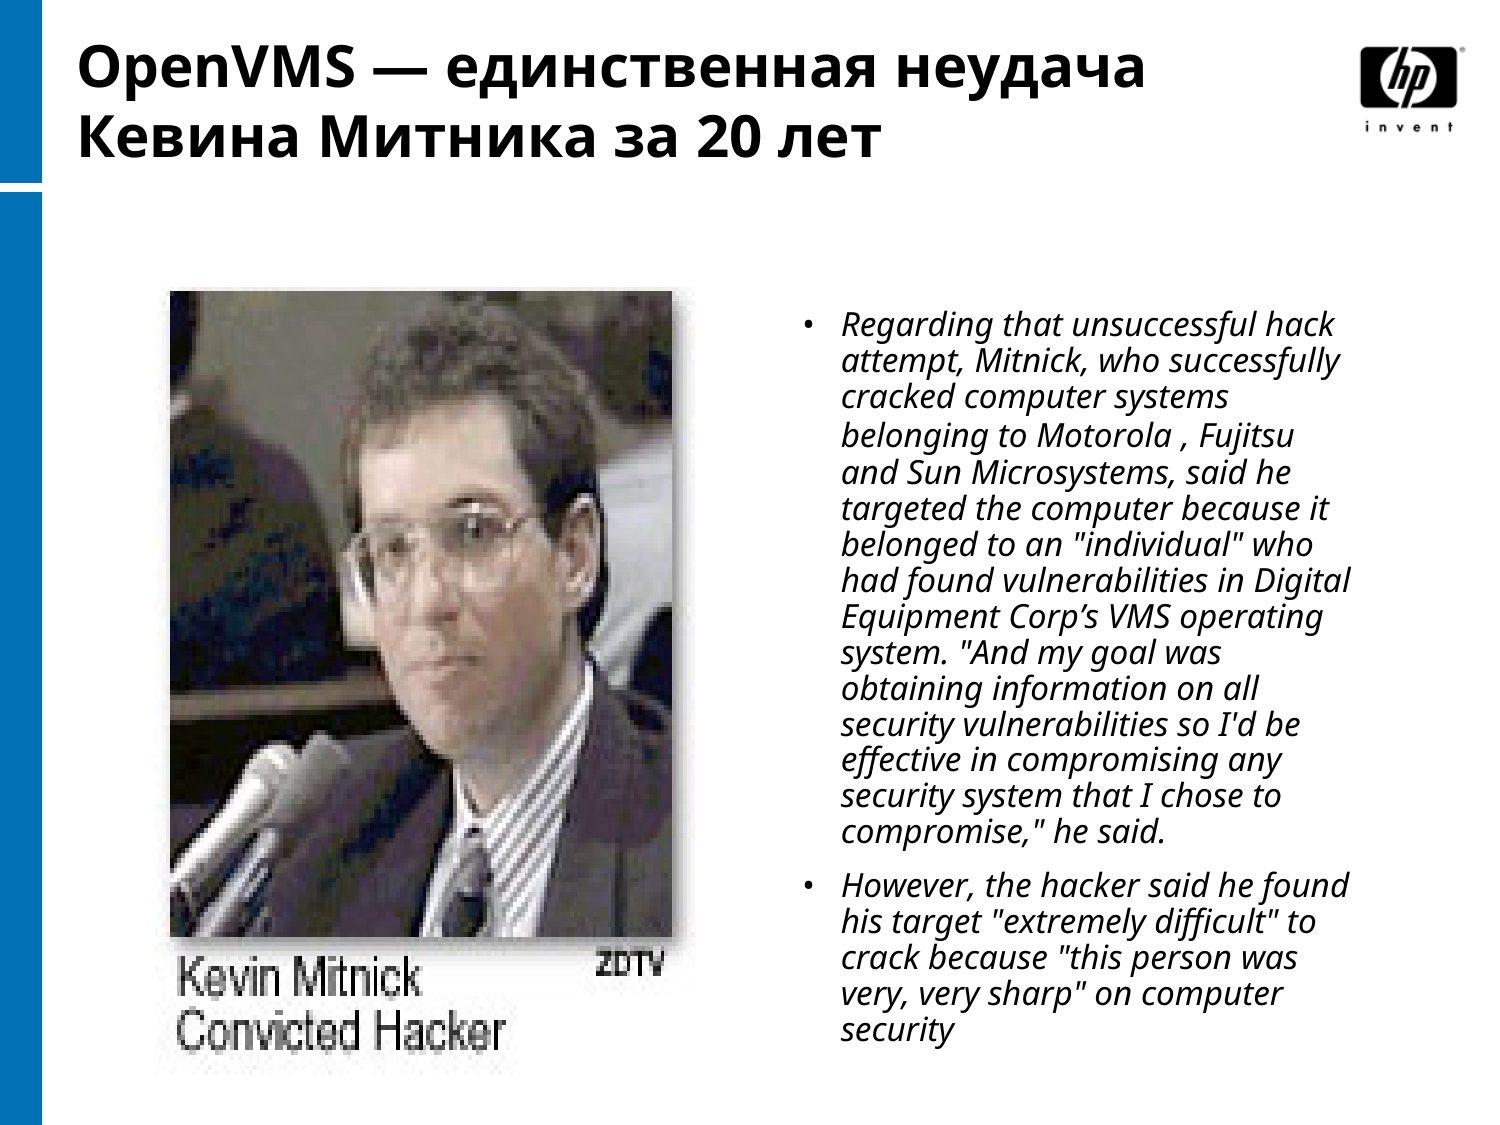

OpenVMS — единственная неудача Кевина Митника за 20 лет
Regarding that unsuccessful hack attempt, Mitnick, who successfully cracked computer systems belonging to Motorola , Fujitsu and Sun Microsystems, said he targeted the computer because it belonged to an "individual" who had found vulnerabilities in Digital Equipment Corp’s VMS operating system. "And my goal was obtaining information on all security vulnerabilities so I'd be effective in compromising any security system that I chose to compromise," he said.
However, the hacker said he found his target "extremely difficult" to crack because "this person was very, very sharp" on computer security